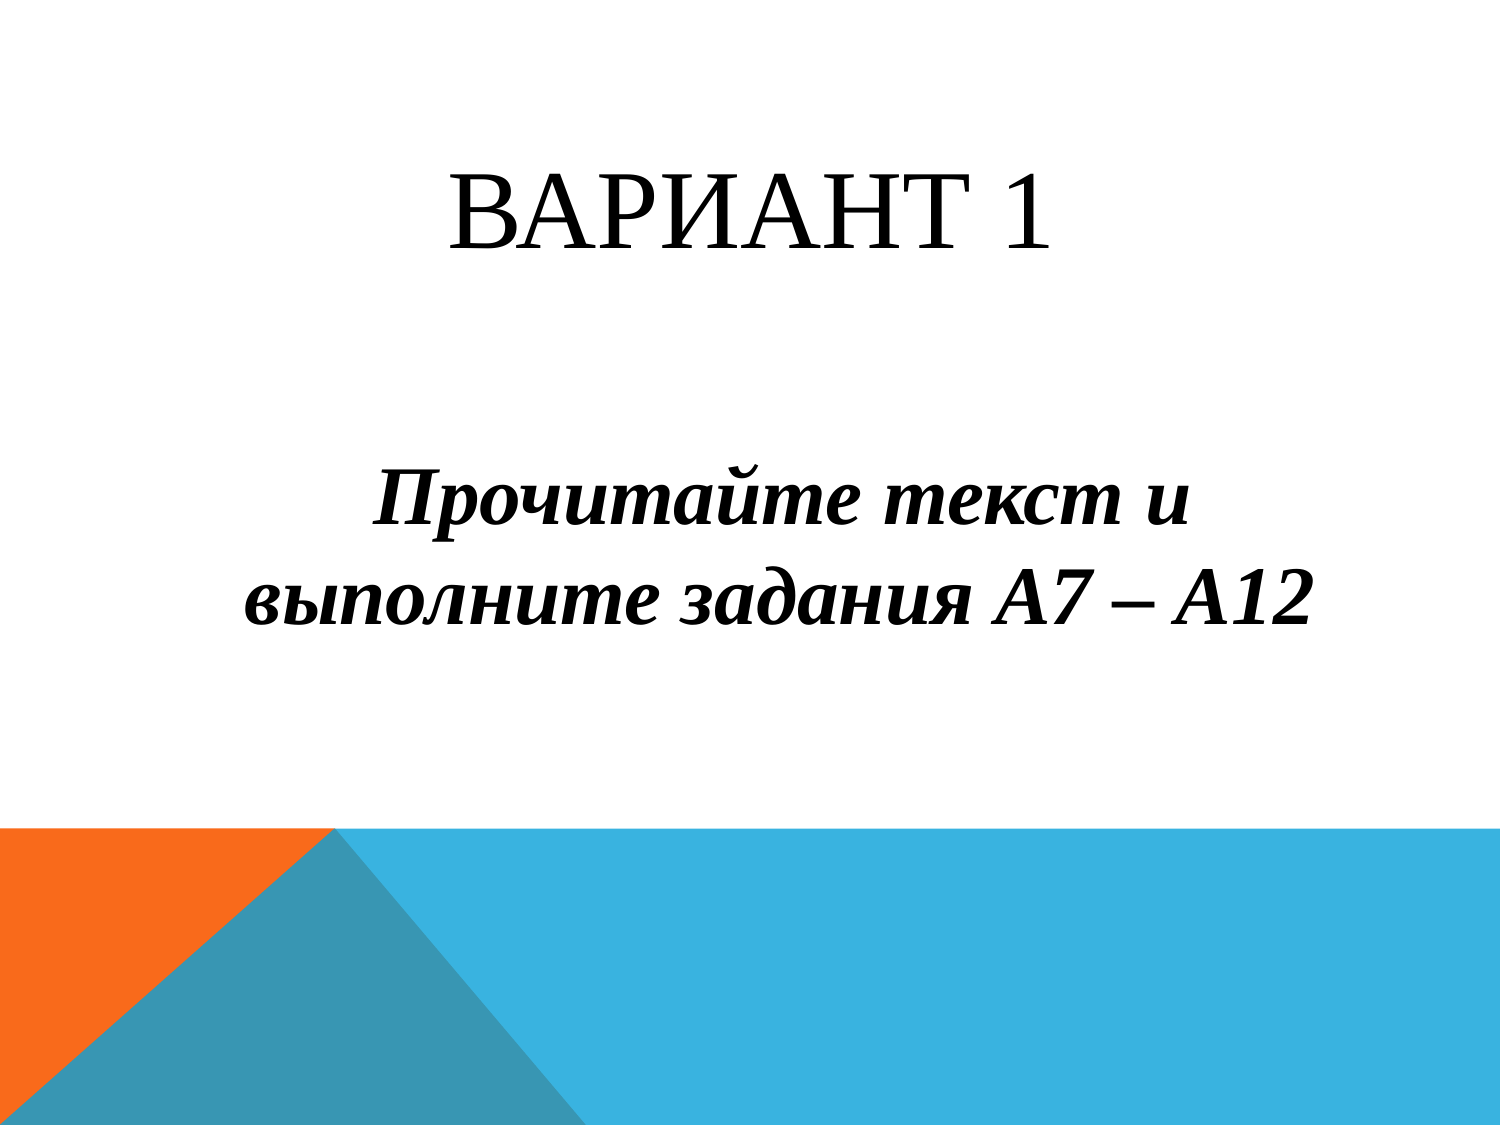

# ВАРИАНТ 1
 Прочитайте текст и выполните задания А7 – А12